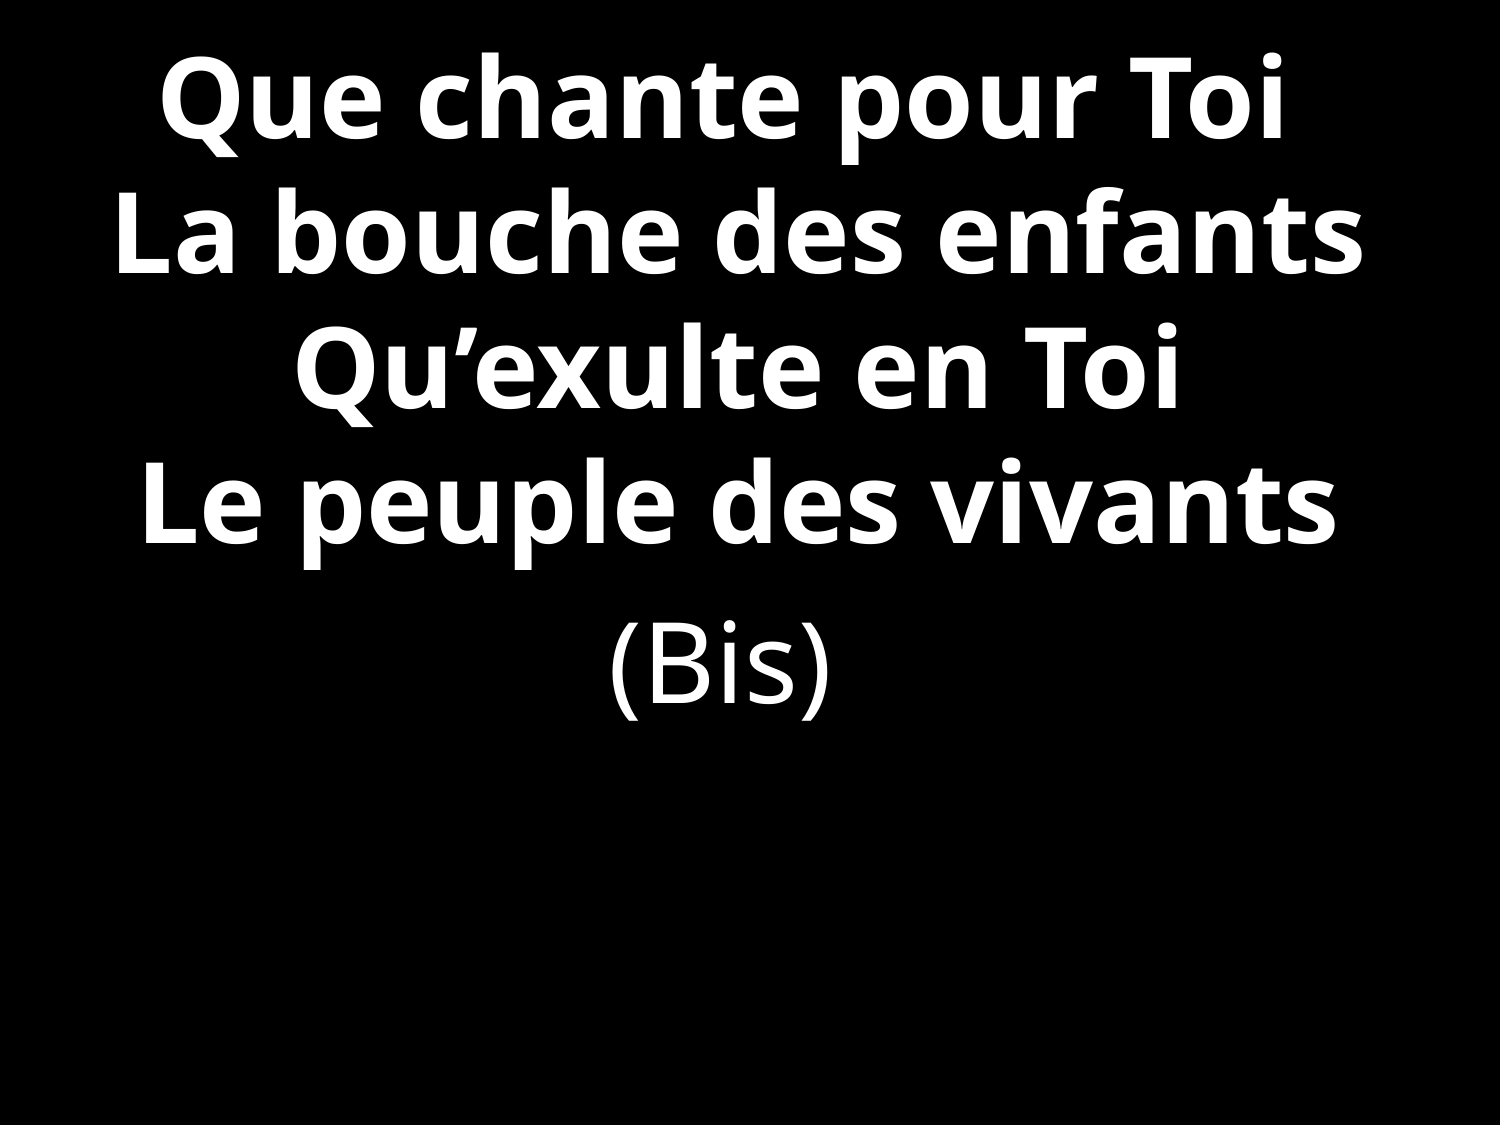

Que chante pour Toi
La bouche des enfants
Qu’exulte en Toi
Le peuple des vivants (Bis)
#